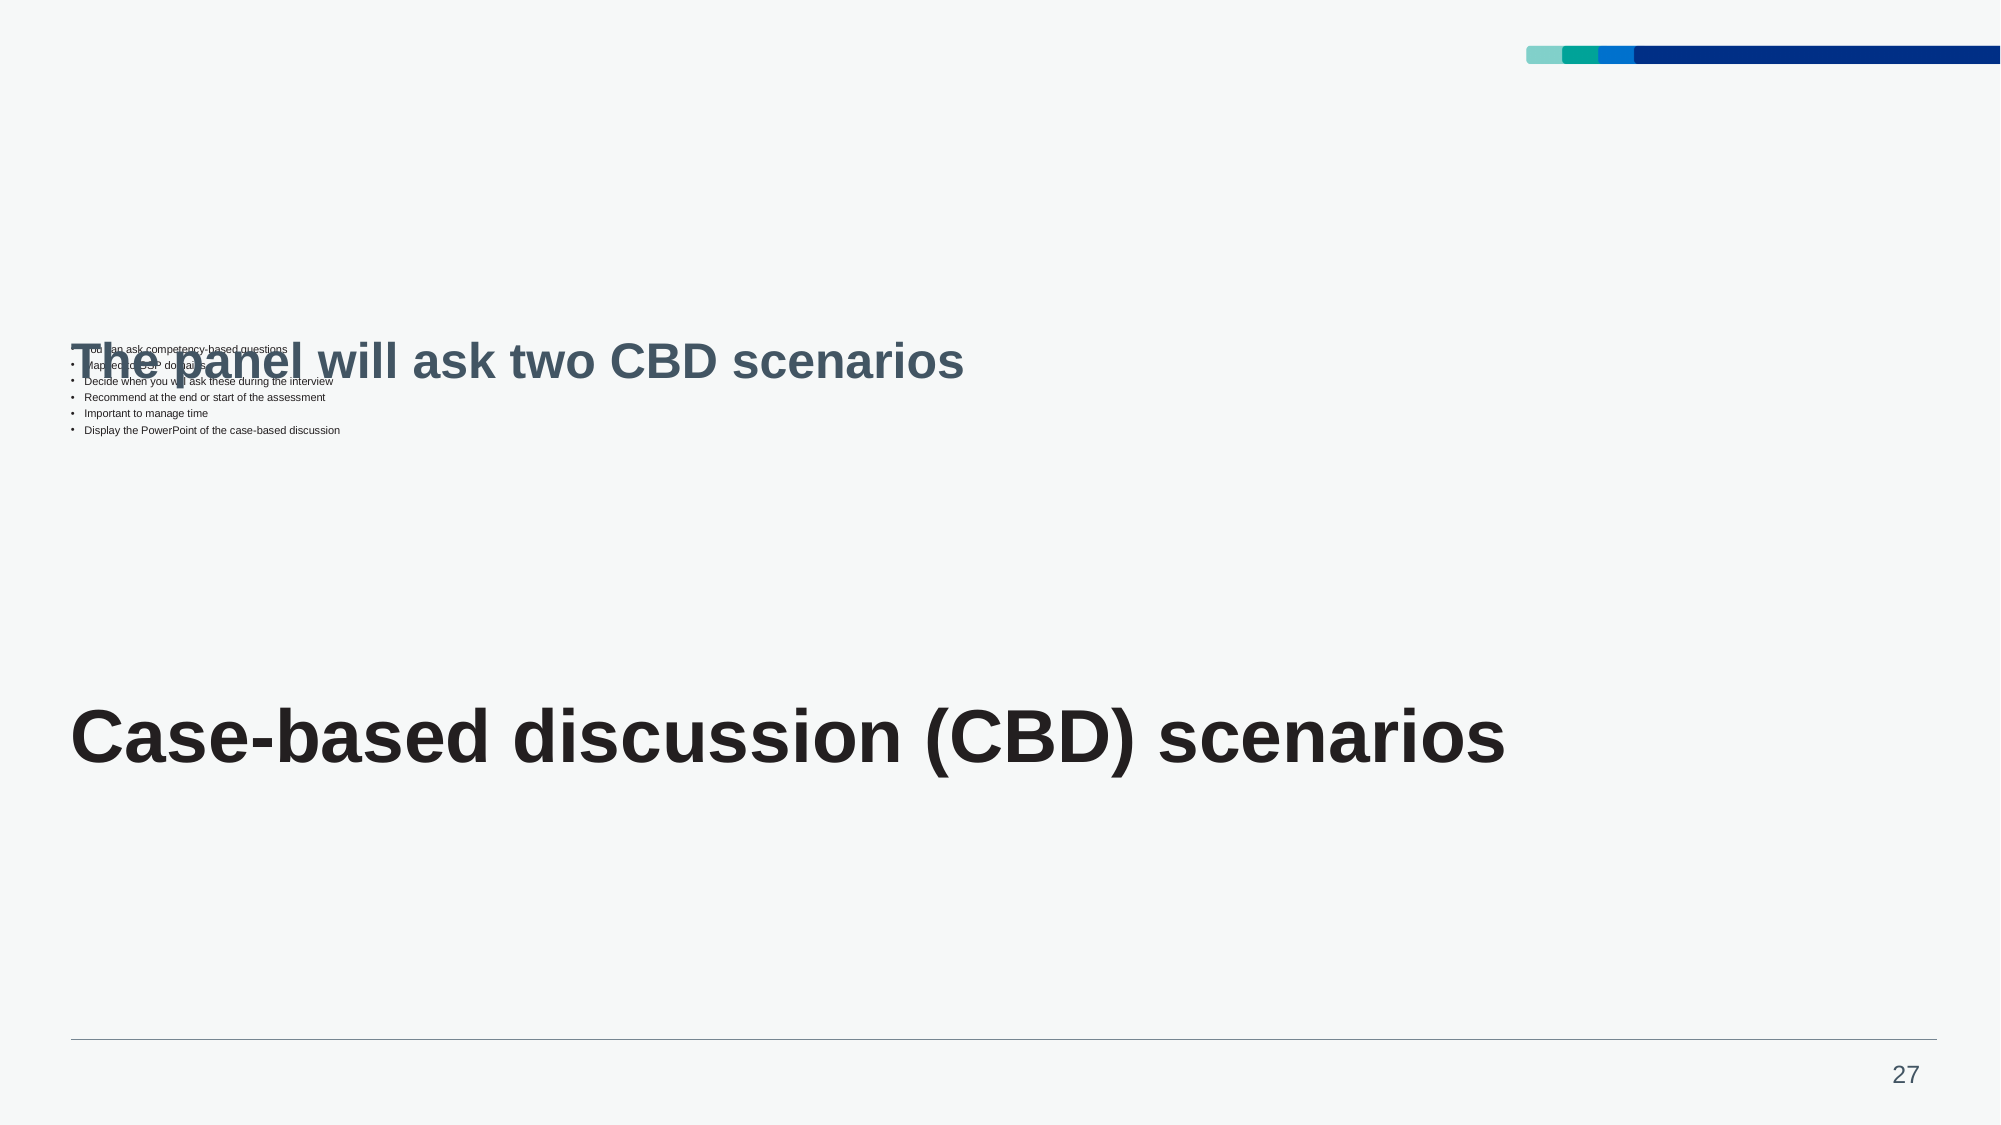

# You can ask competency-based questions
Mapped to GSP domains
Decide when you will ask these during the interview
Recommend at the end or start of the assessment
Important to manage time
Display the PowerPoint of the case-based discussion
The panel will ask two CBD scenarios
Case-based discussion (CBD) scenarios